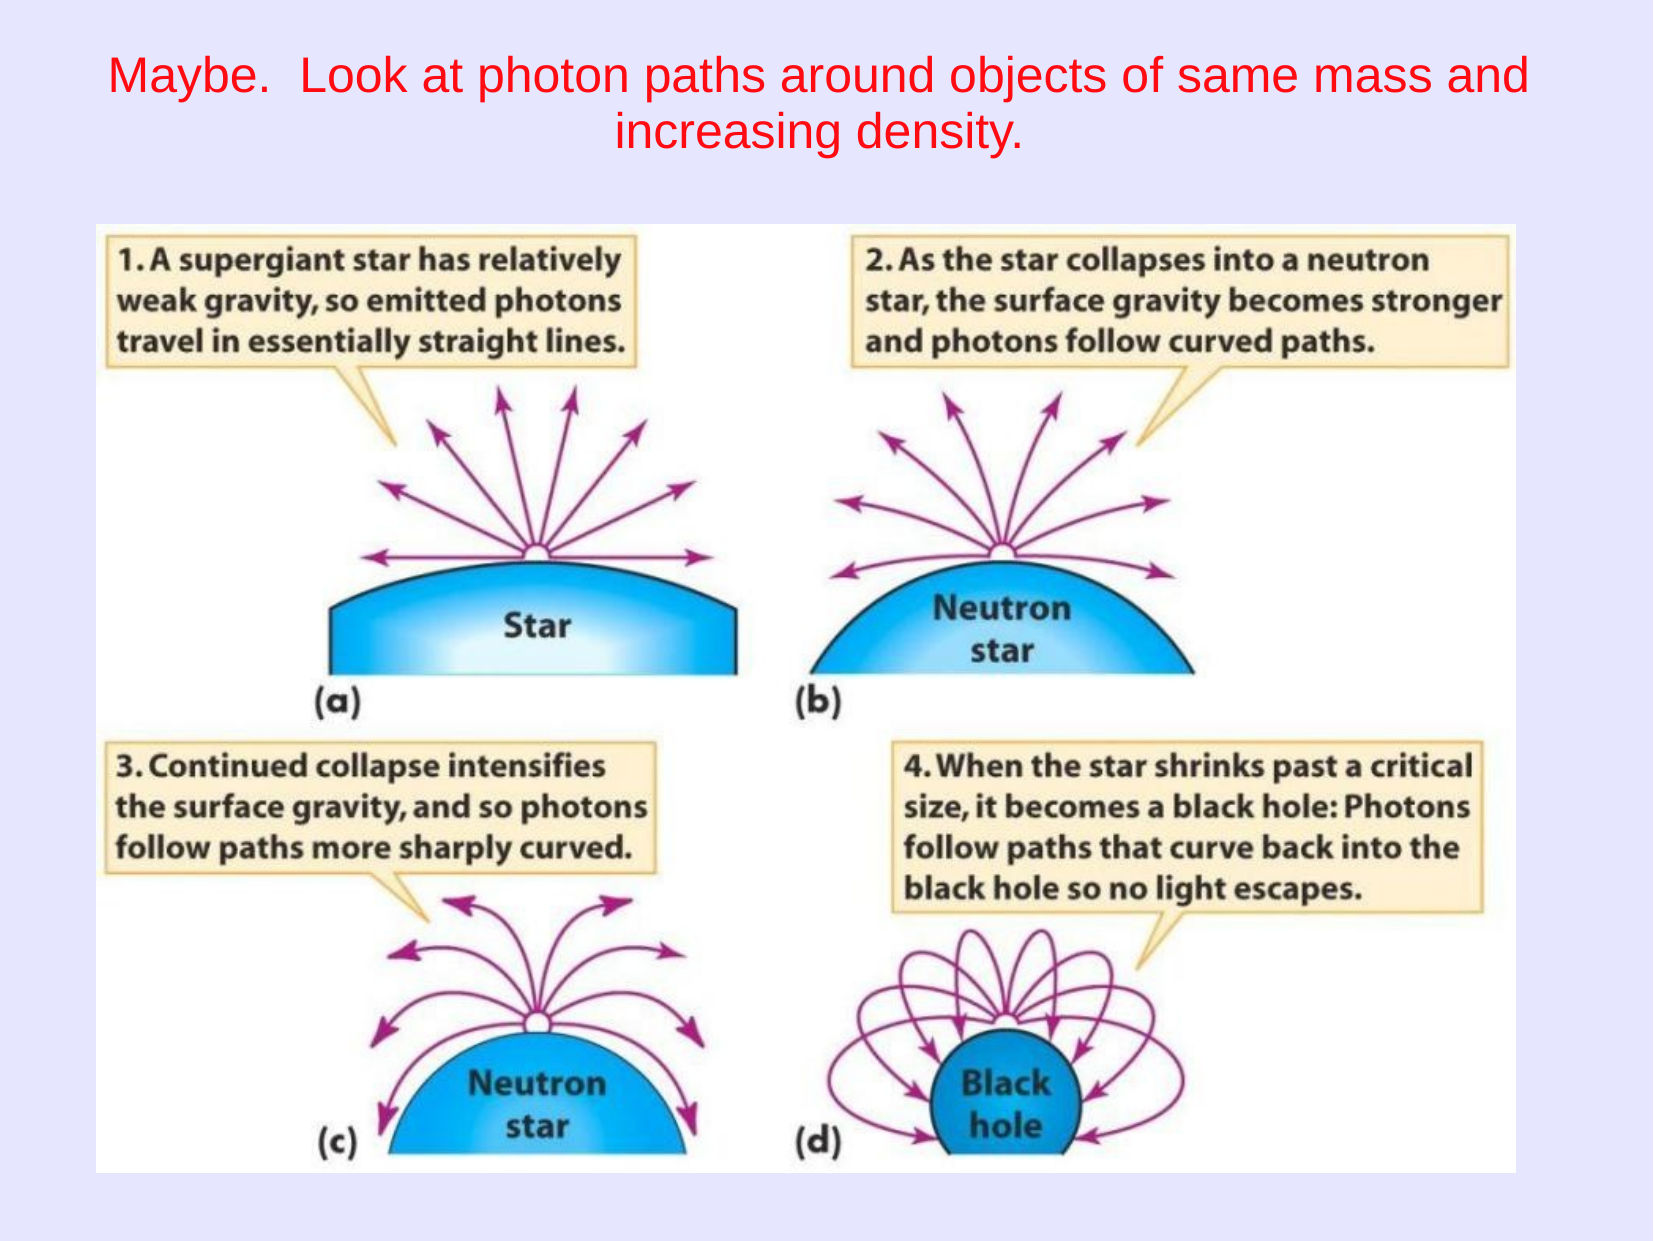

# Maybe. Look at photon paths around objects of same mass and increasing density.